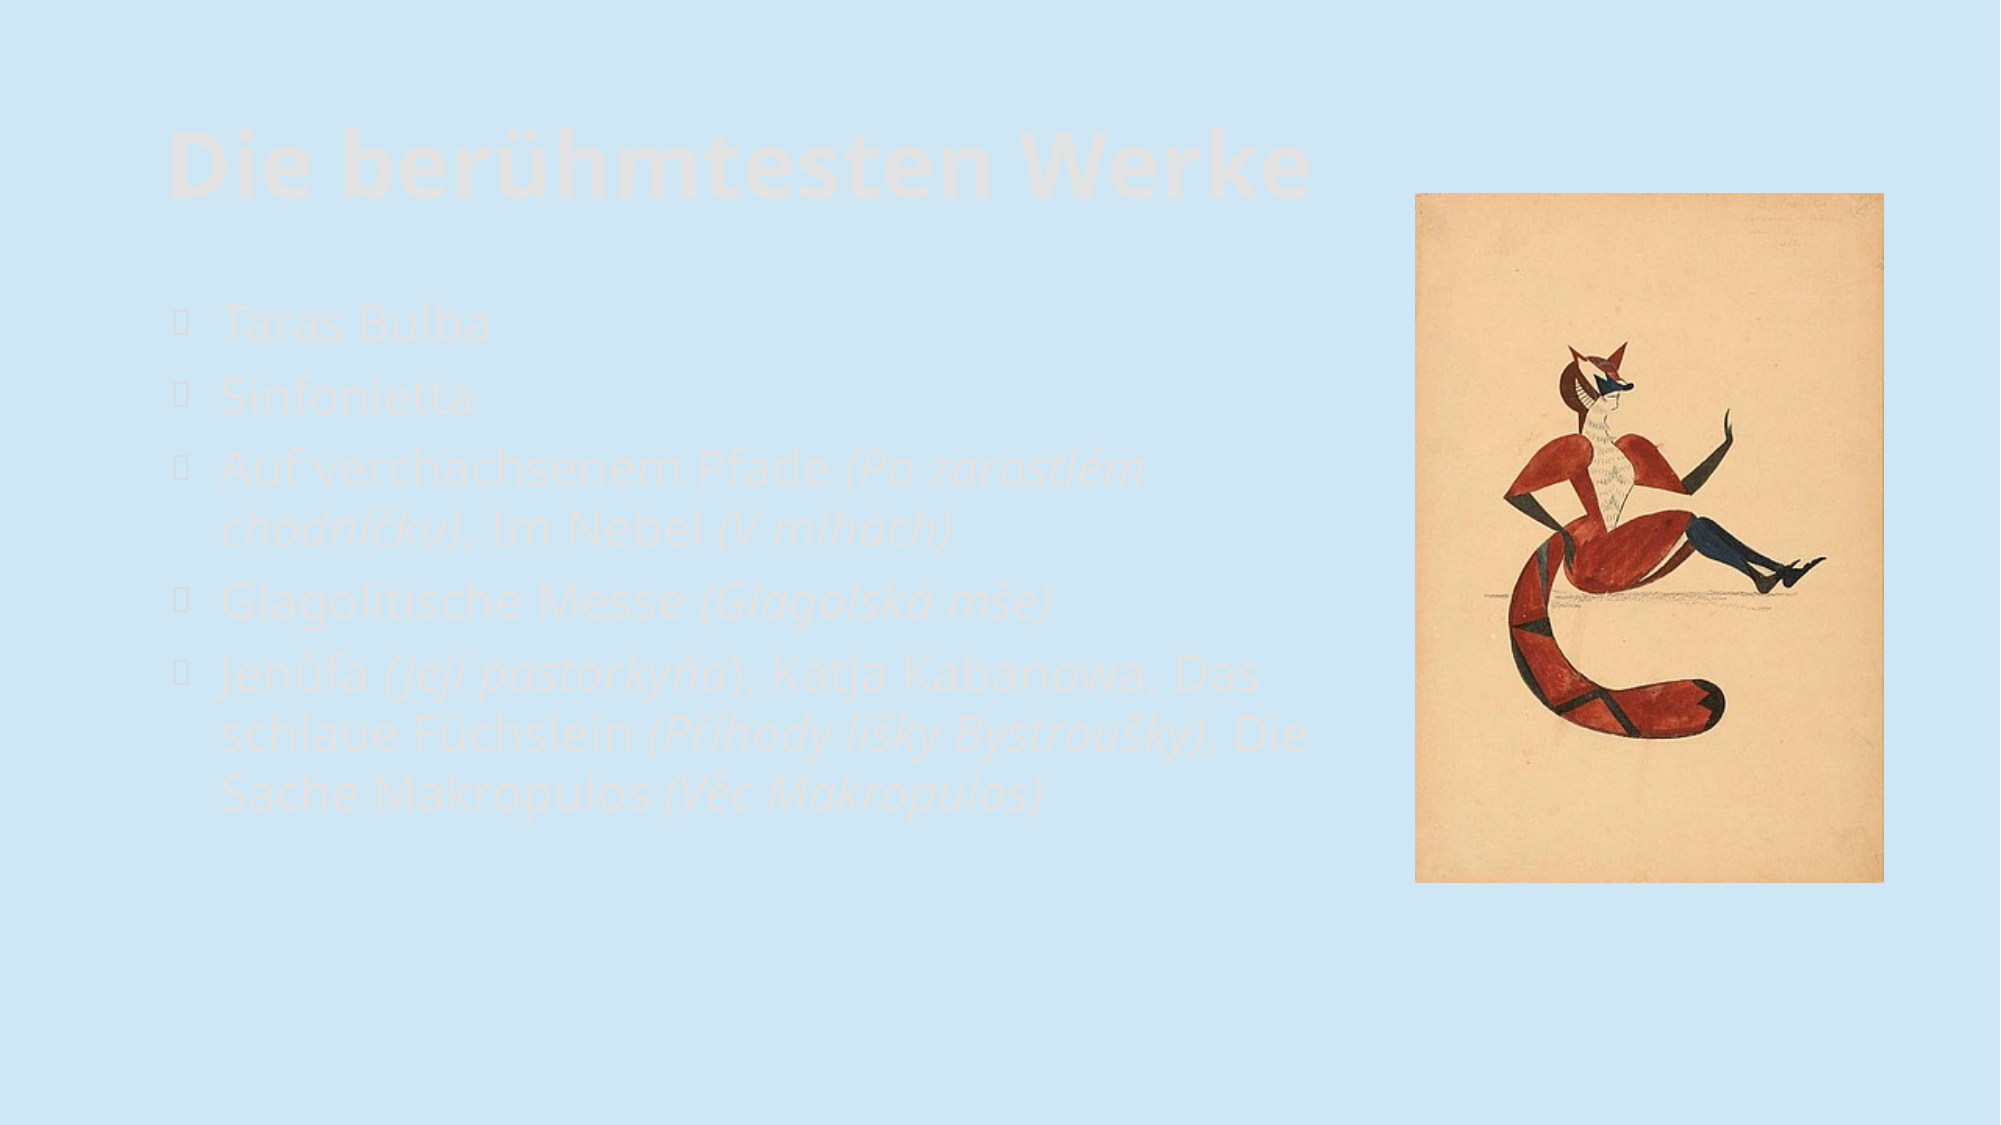

# Die berühmtesten Werke
Taras Bulba
Sinfonietta
Auf verchachsenem Pfade (Po zarostlém chodníčku), Im Nebel (V mlhách)
Glagolitische Messe (Glagolská mše)
Jenůfa (Její pastorkyňa), Katja Kabanowa, Das schlaue Füchslein (Příhody lišky Bystroušky), Die Sache Makropulos (Věc Makropulos)